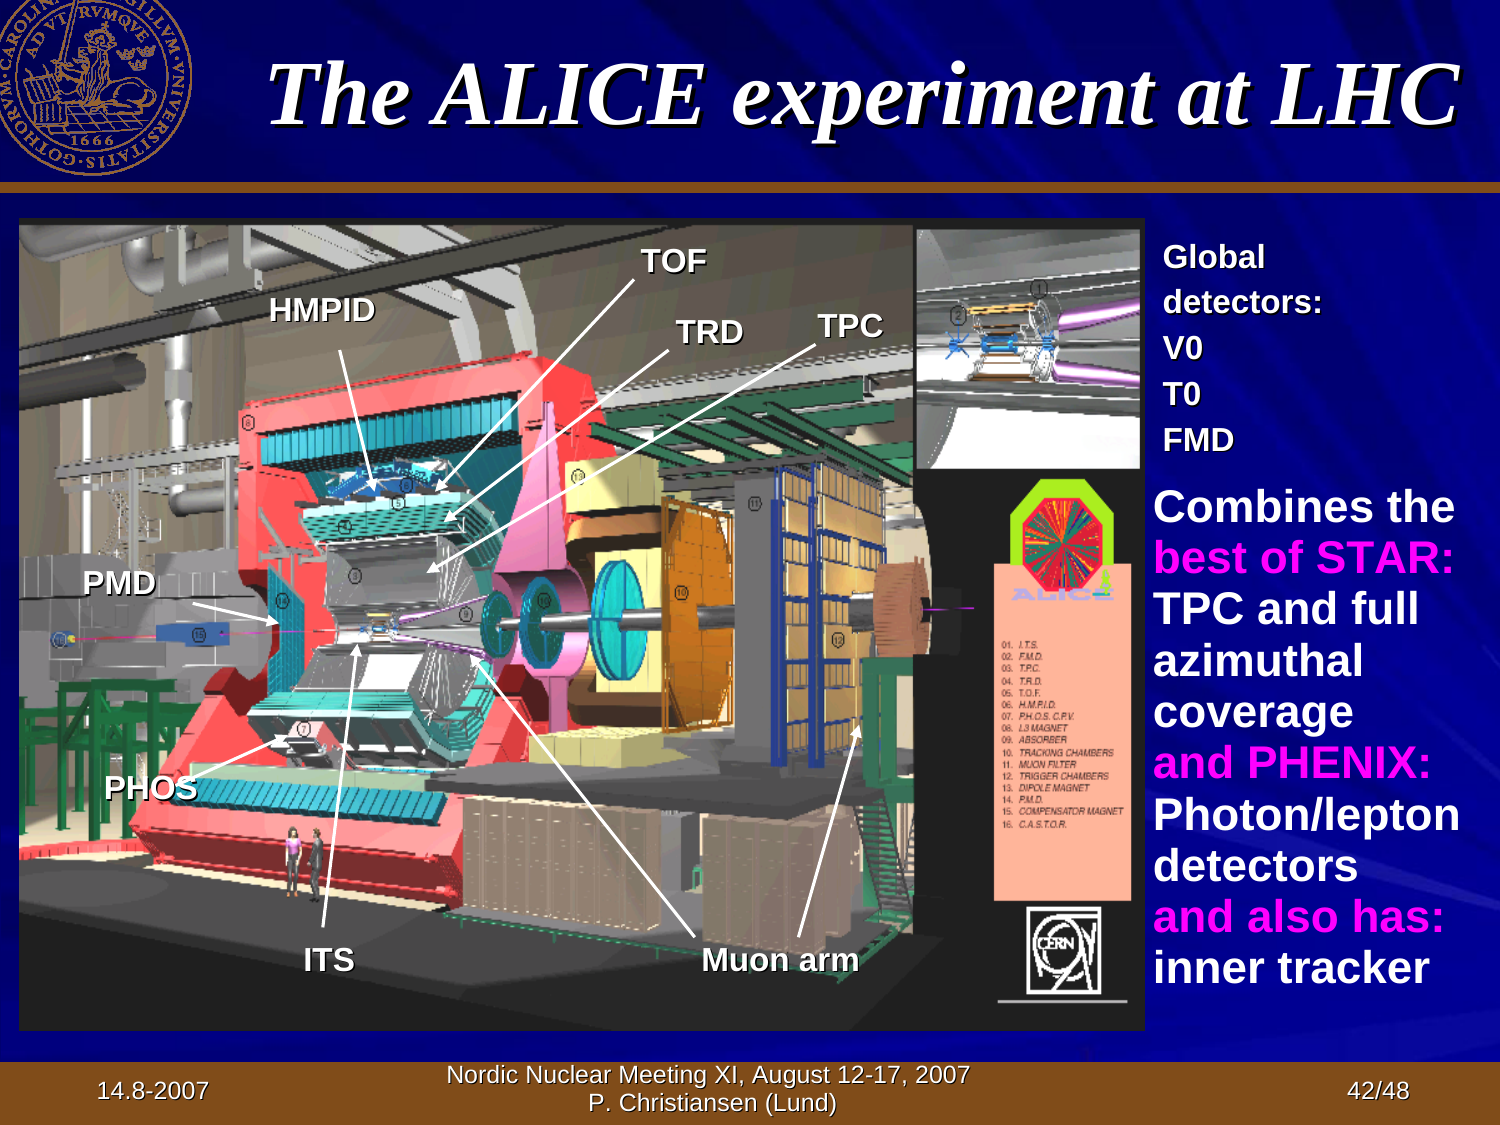

# The ALICE experiment at LHC
Global
detectors:
V0
T0
FMD
TOF
HMPID
TPC
TRD
Combines the best of STAR:
TPC and full azimuthal coverage
and PHENIX:
Photon/lepton detectors
and also has:
inner tracker
PMD
PHOS
ITS
Muon arm
42